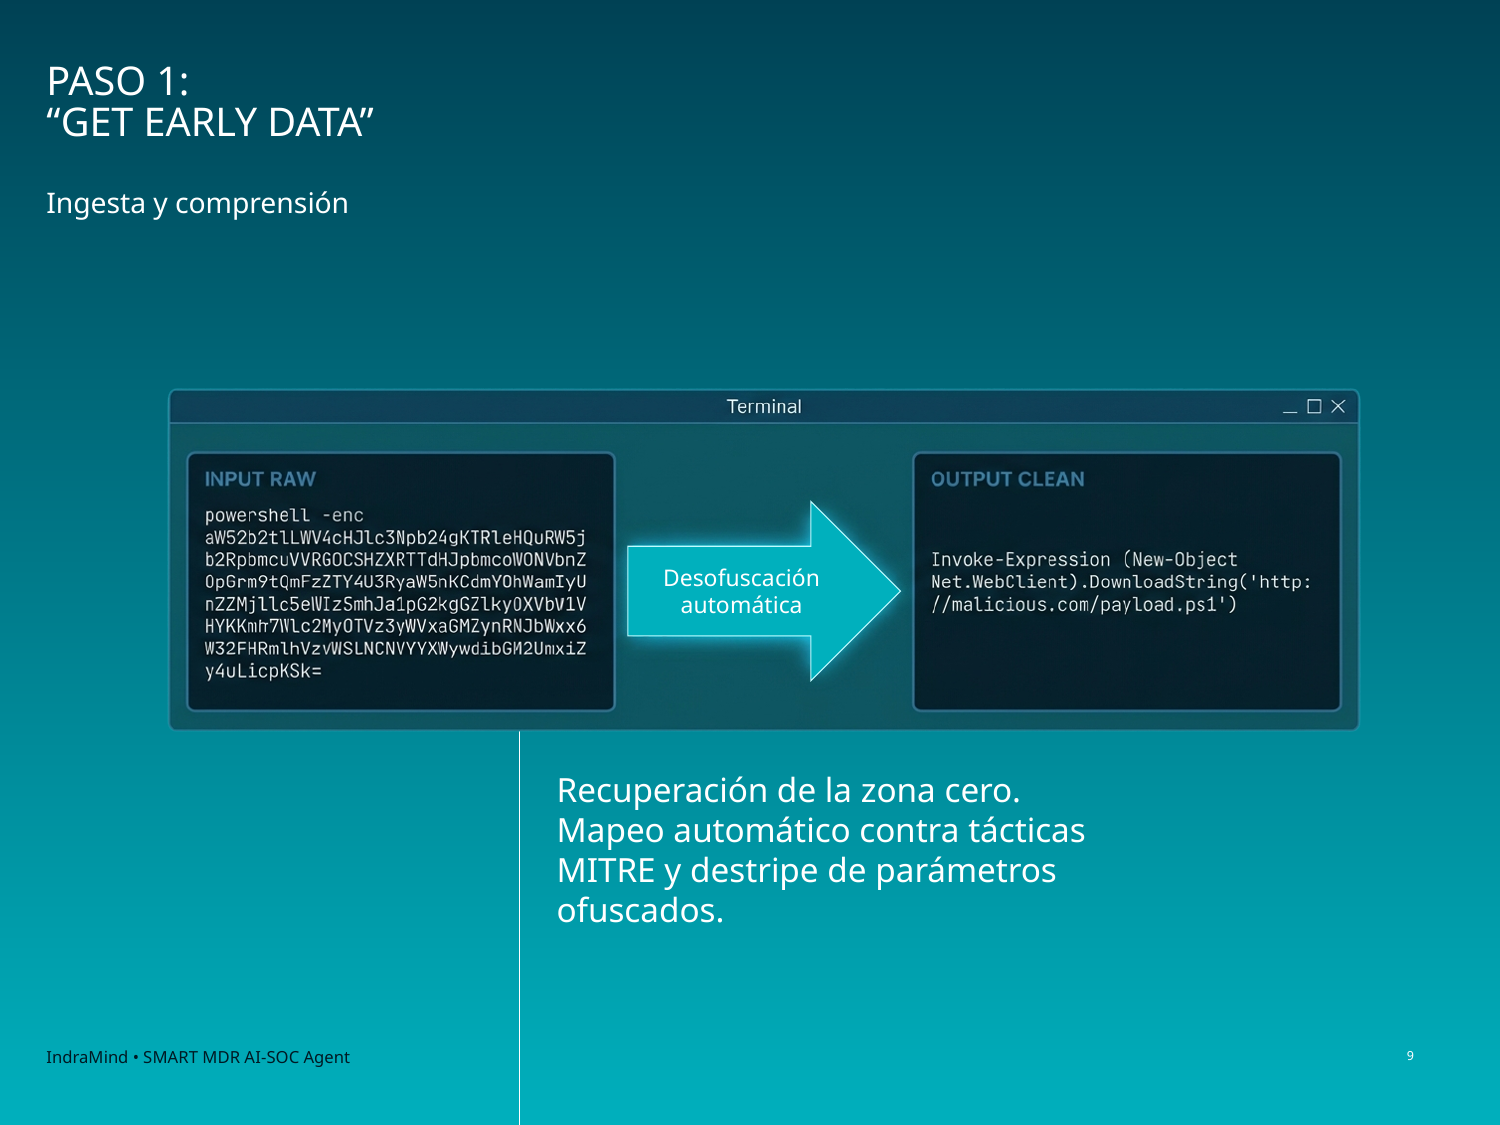

# PASO 1:
“GET EARLY DATA”
Ingesta y comprensión
Desofuscación automática
Recuperación de la zona cero. Mapeo automático contra tácticas MITRE y destripe de parámetros ofuscados.
IndraMind • SMART MDR AI-SOC Agent
8